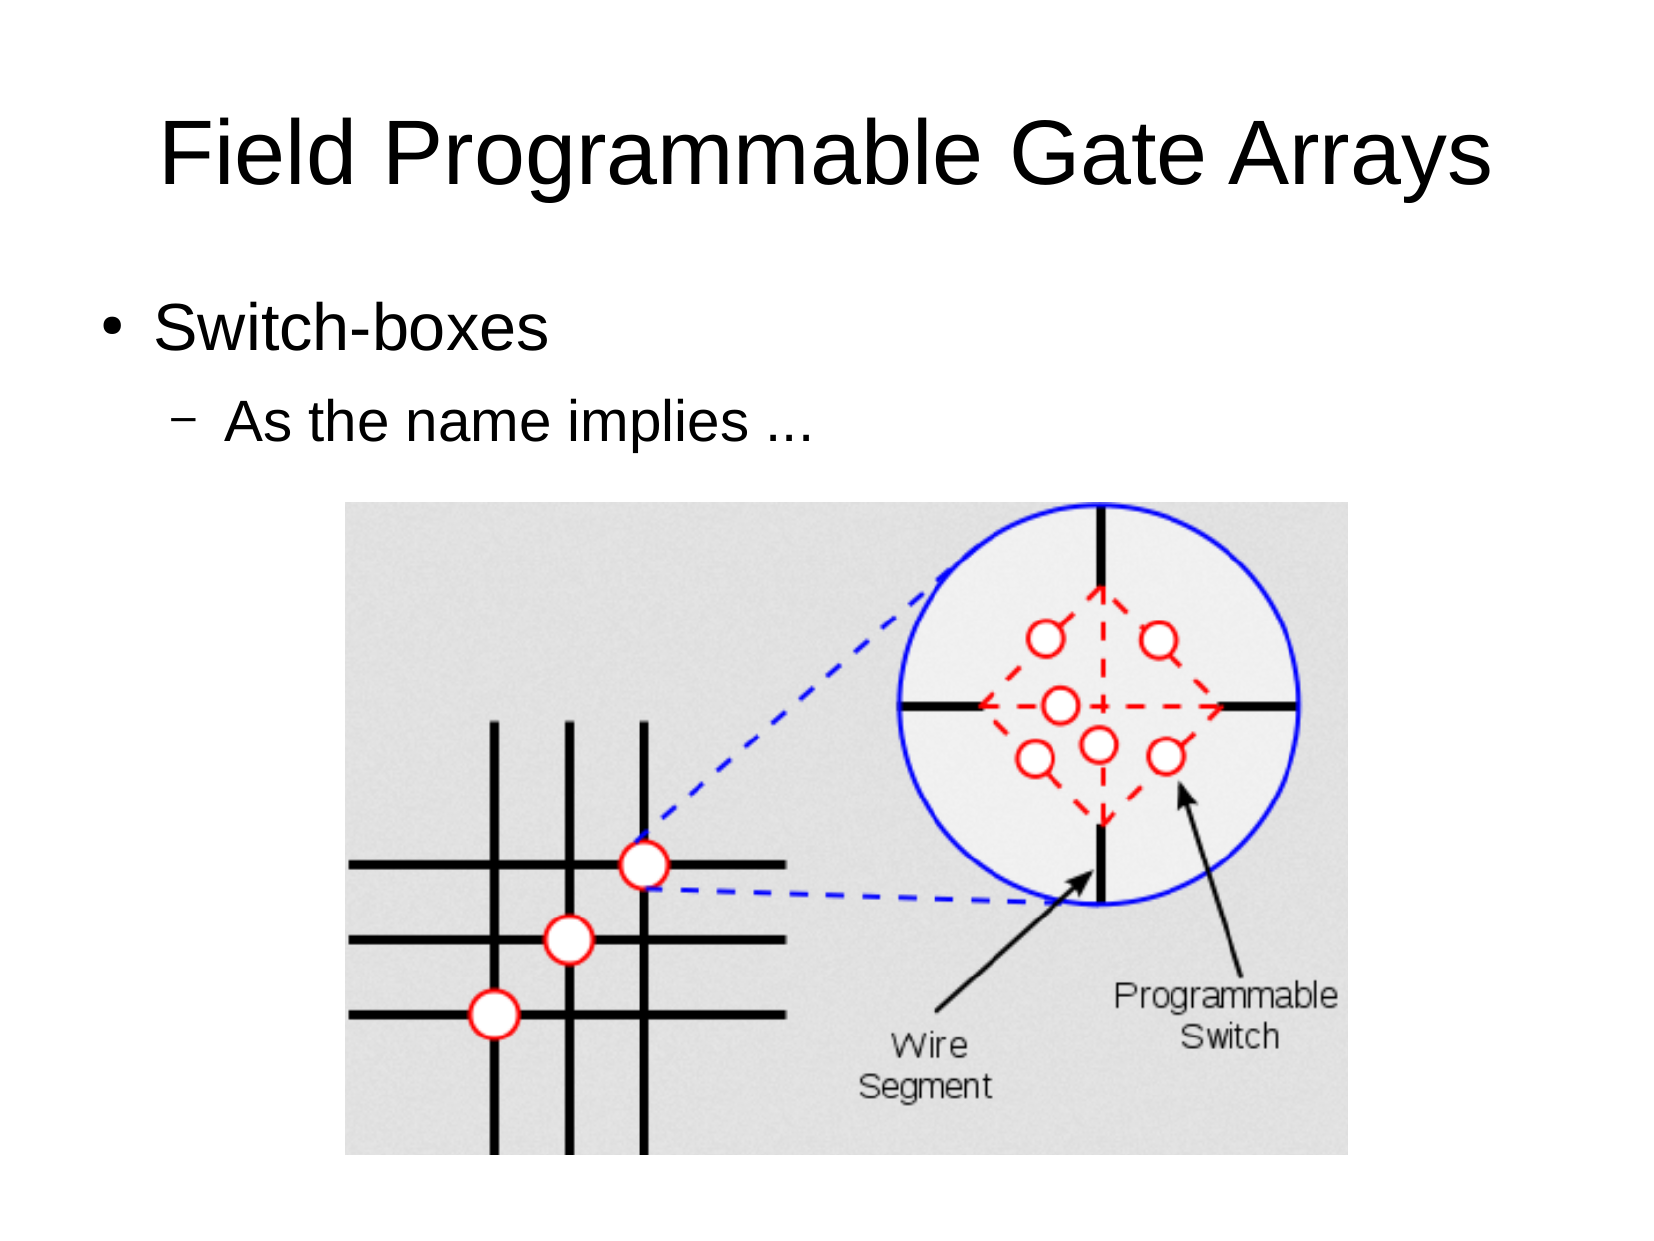

# Field Programmable Gate Arrays
Switch-boxes
As the name implies ...